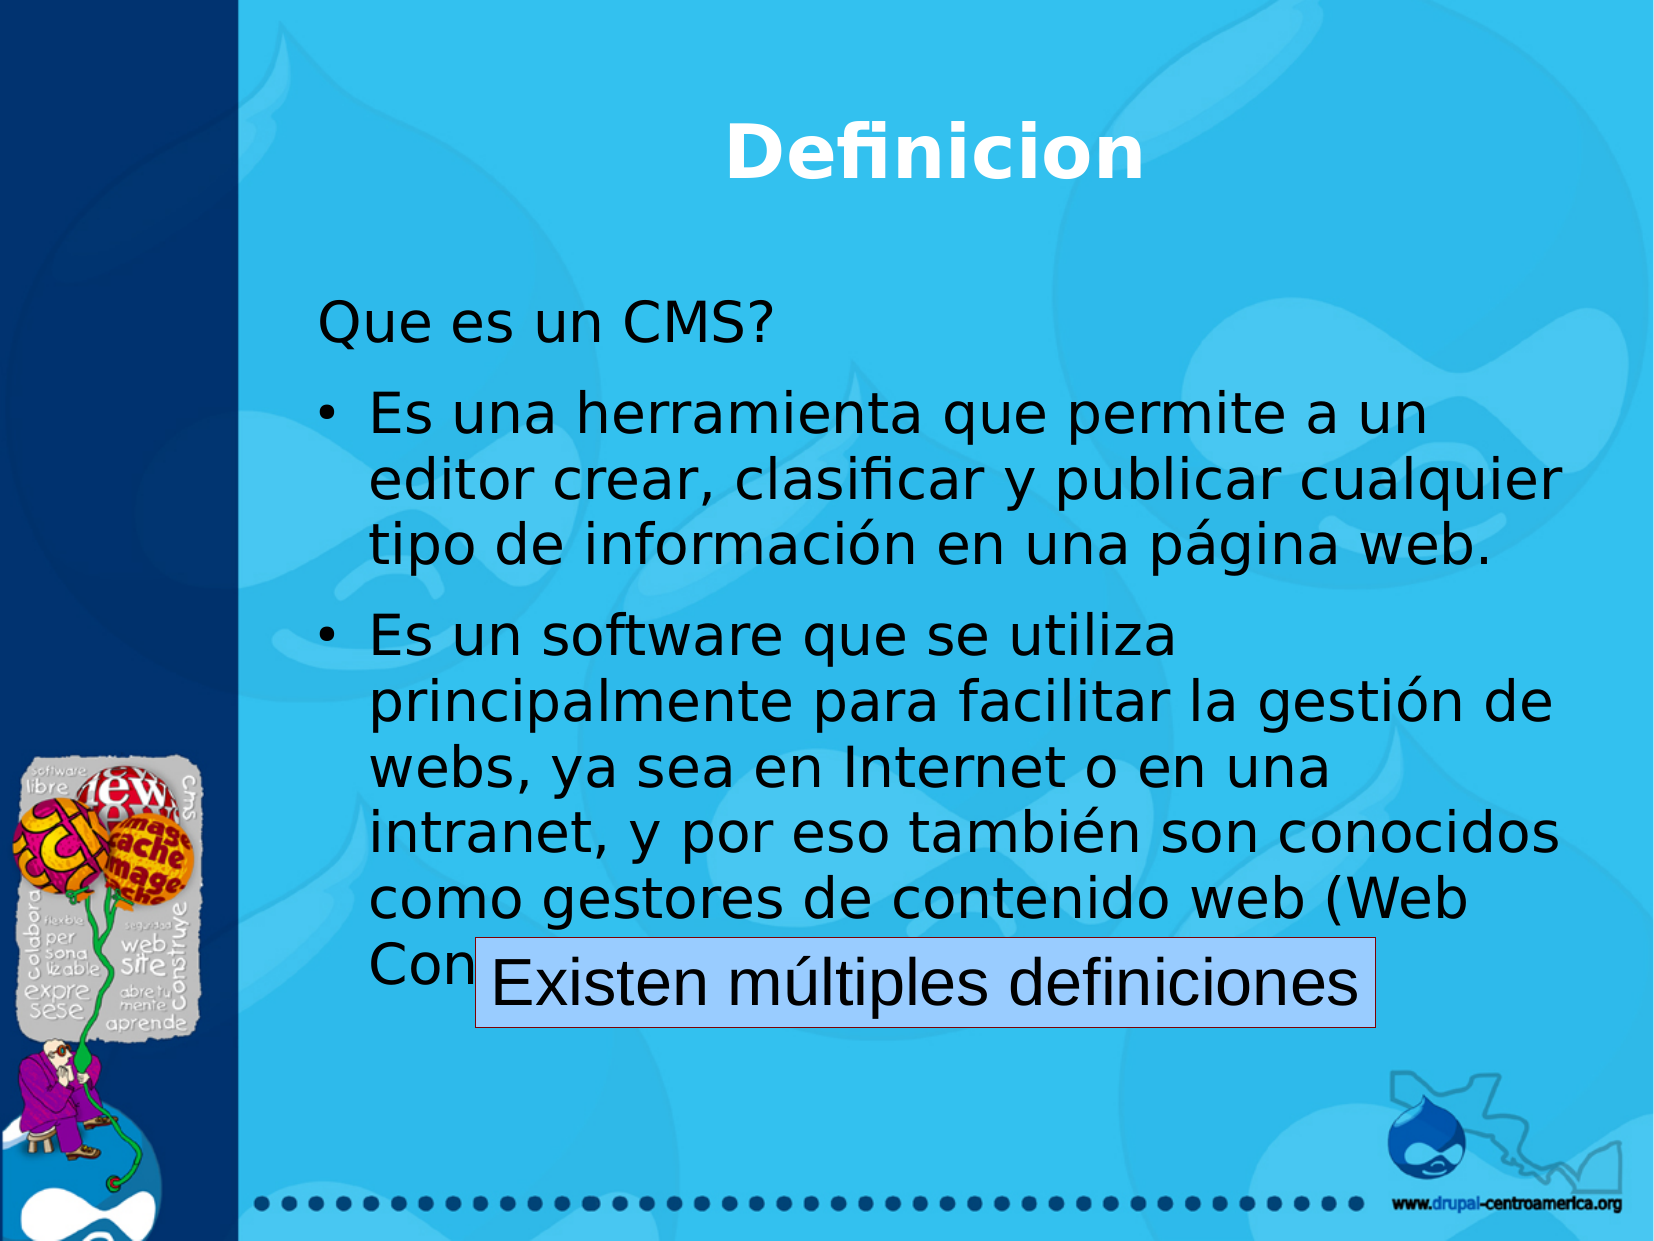

Definicion
# Que es un CMS?
Es una herramienta que permite a un editor crear, clasificar y publicar cualquier tipo de información en una página web.
Es un software que se utiliza principalmente para facilitar la gestión de webs, ya sea en Internet o en una intranet, y por eso también son conocidos como gestores de contenido web (Web Content Management o WCM).
Existen múltiples definiciones